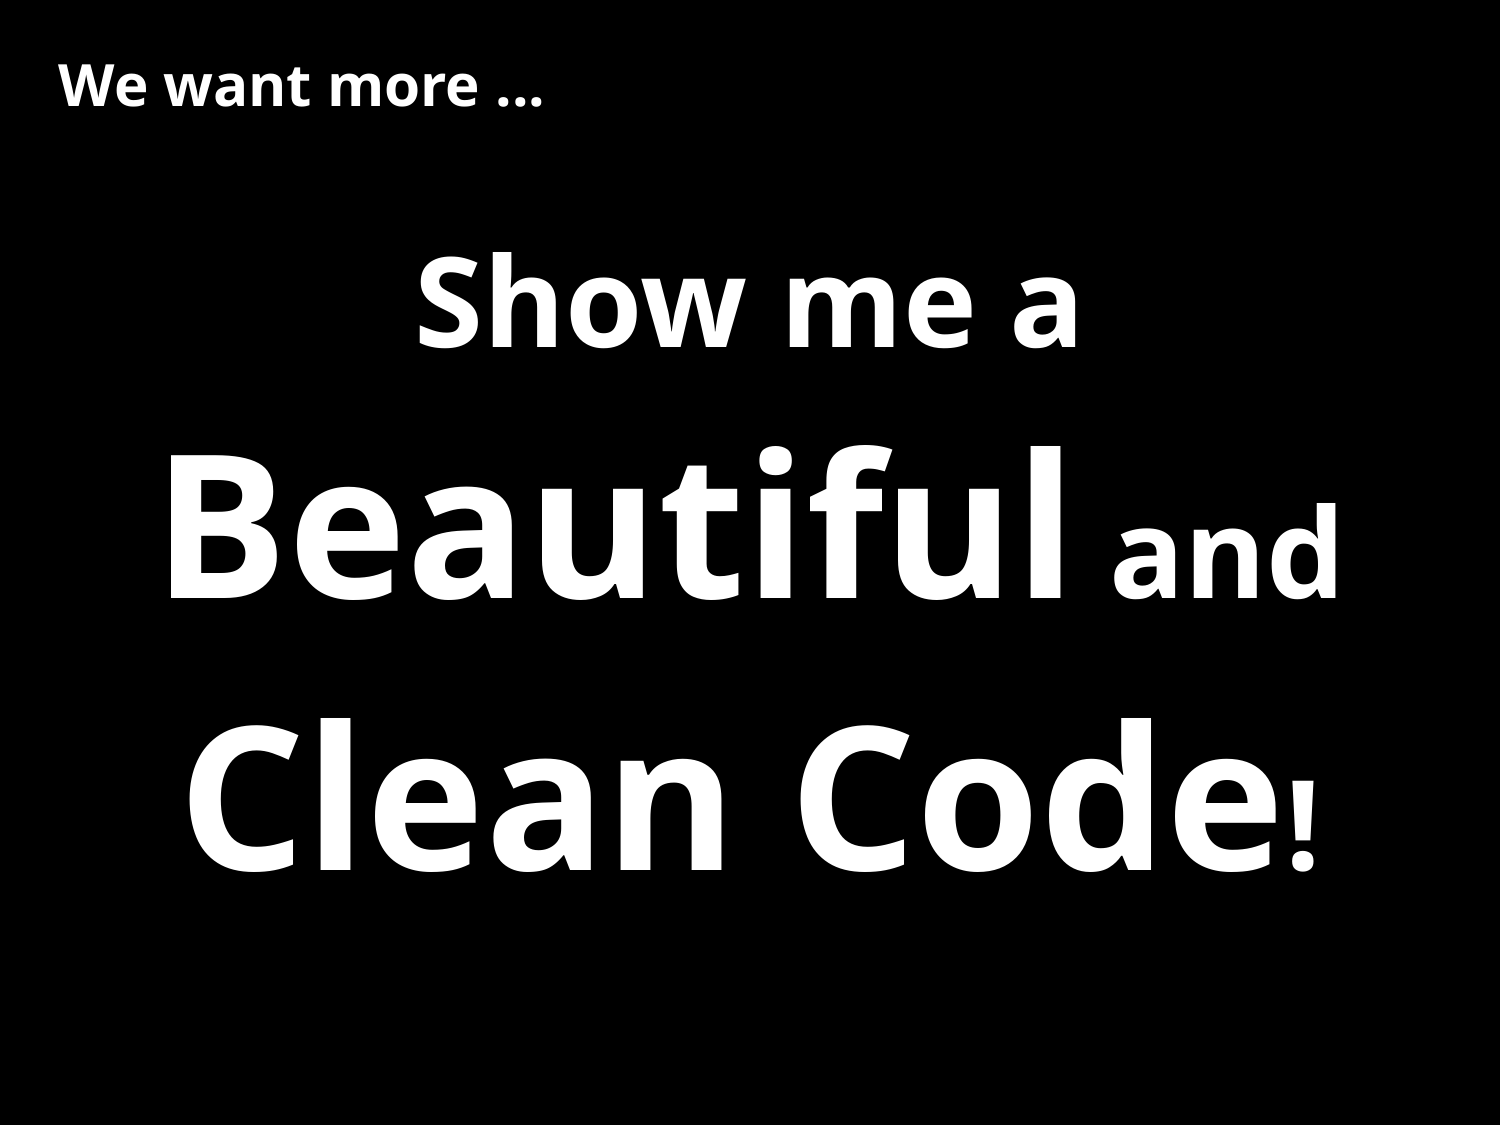

We want more ...
# Show me a Beautiful and Clean Code!